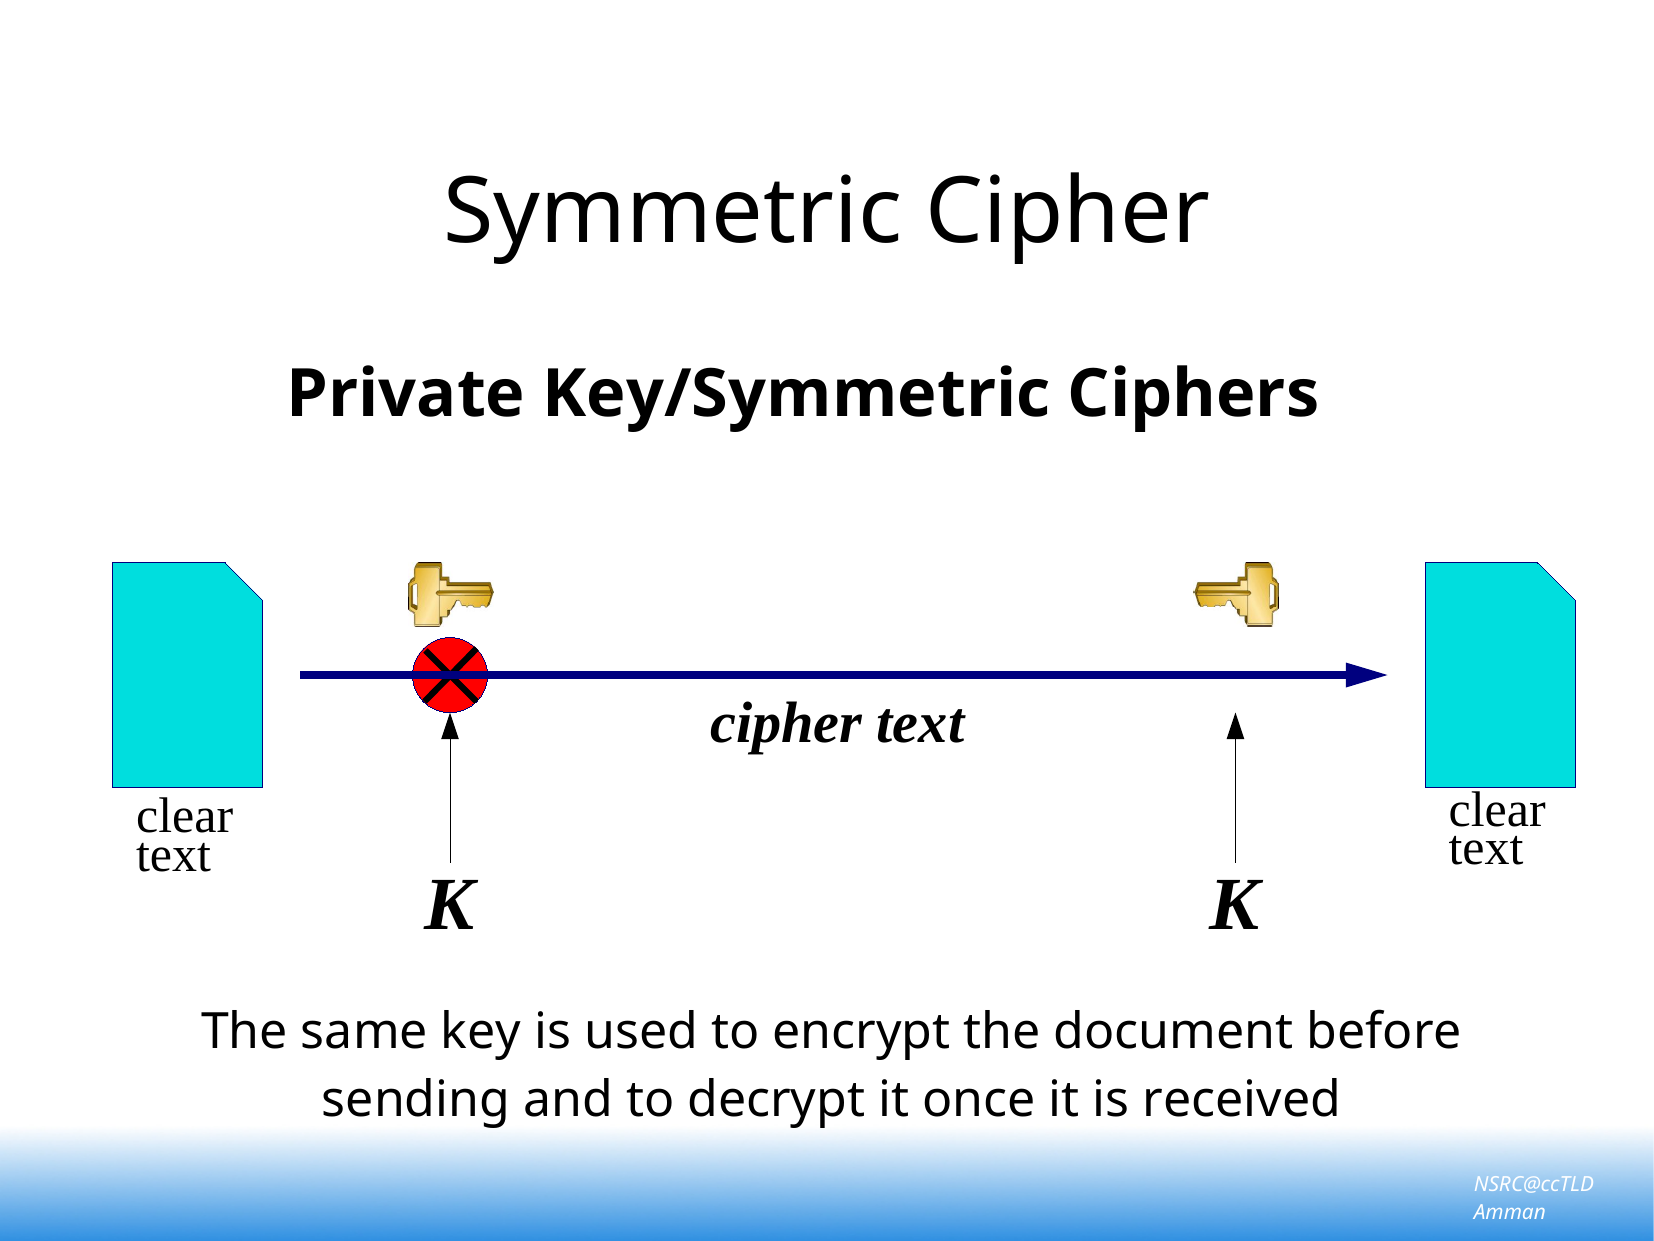

# Symmetric Cipher
 Private Key/Symmetric Ciphers
cipher text
clear
text
clear
text
K
K
The same key is used to encrypt the document before sending and to decrypt it once it is received